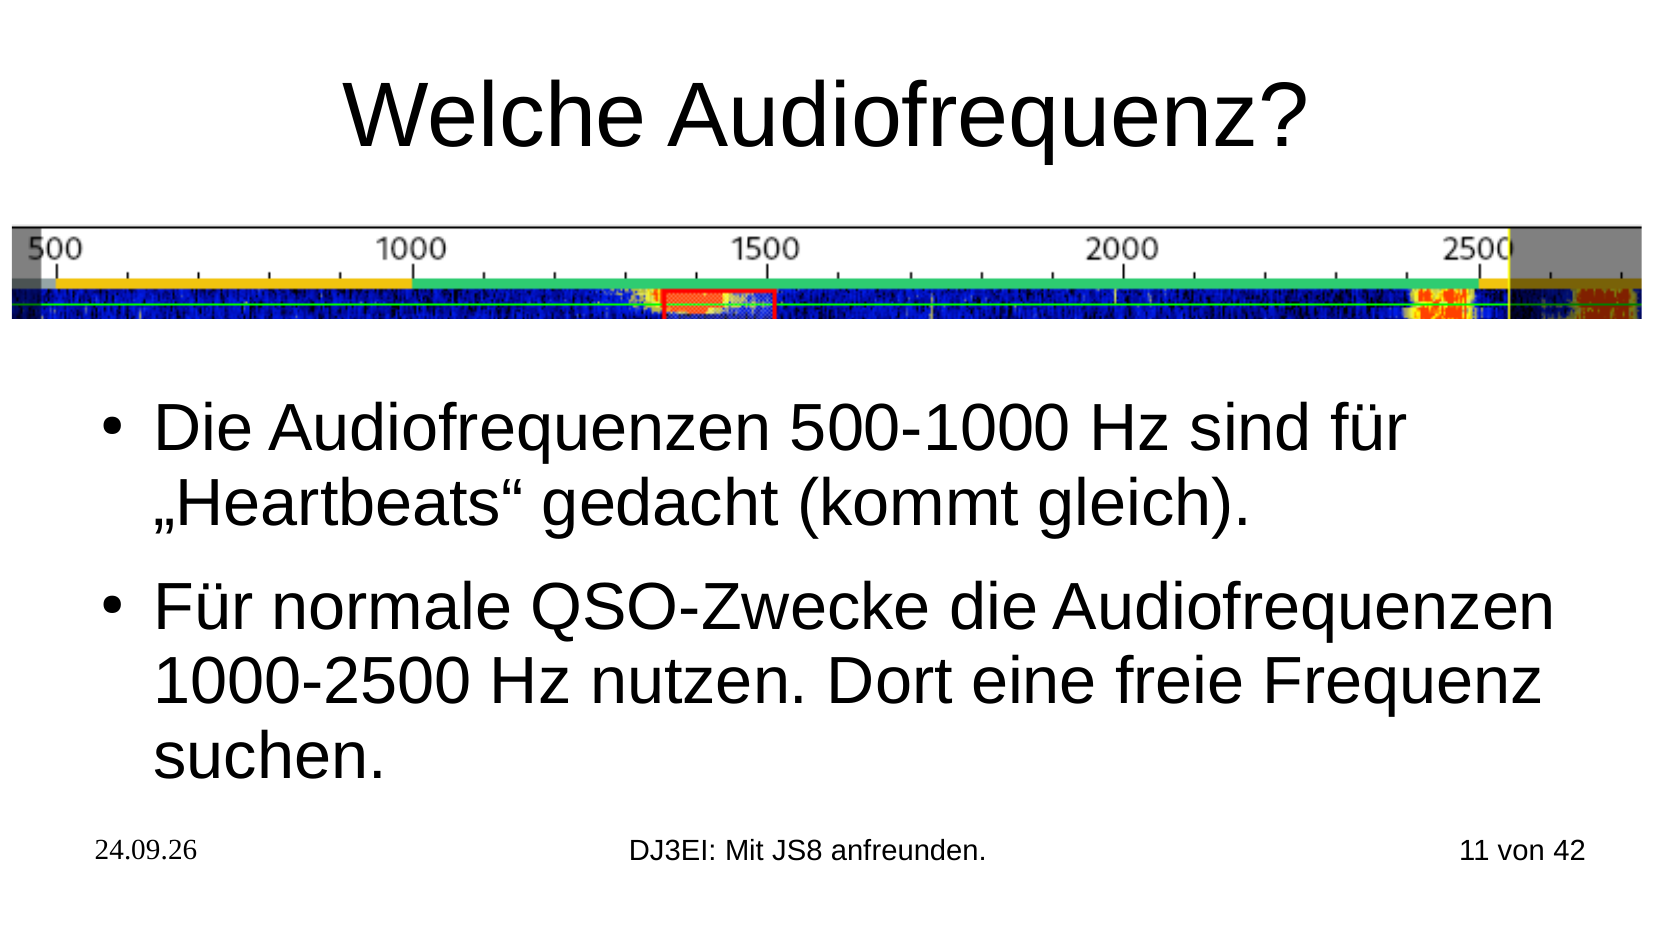

# Welche Audiofrequenz?
Die Audiofrequenzen 500-1000 Hz sind für „Heartbeats“ gedacht (kommt gleich).
Für normale QSO-Zwecke die Audiofrequenzen 1000-2500 Hz nutzen. Dort eine freie Frequenz suchen.
11